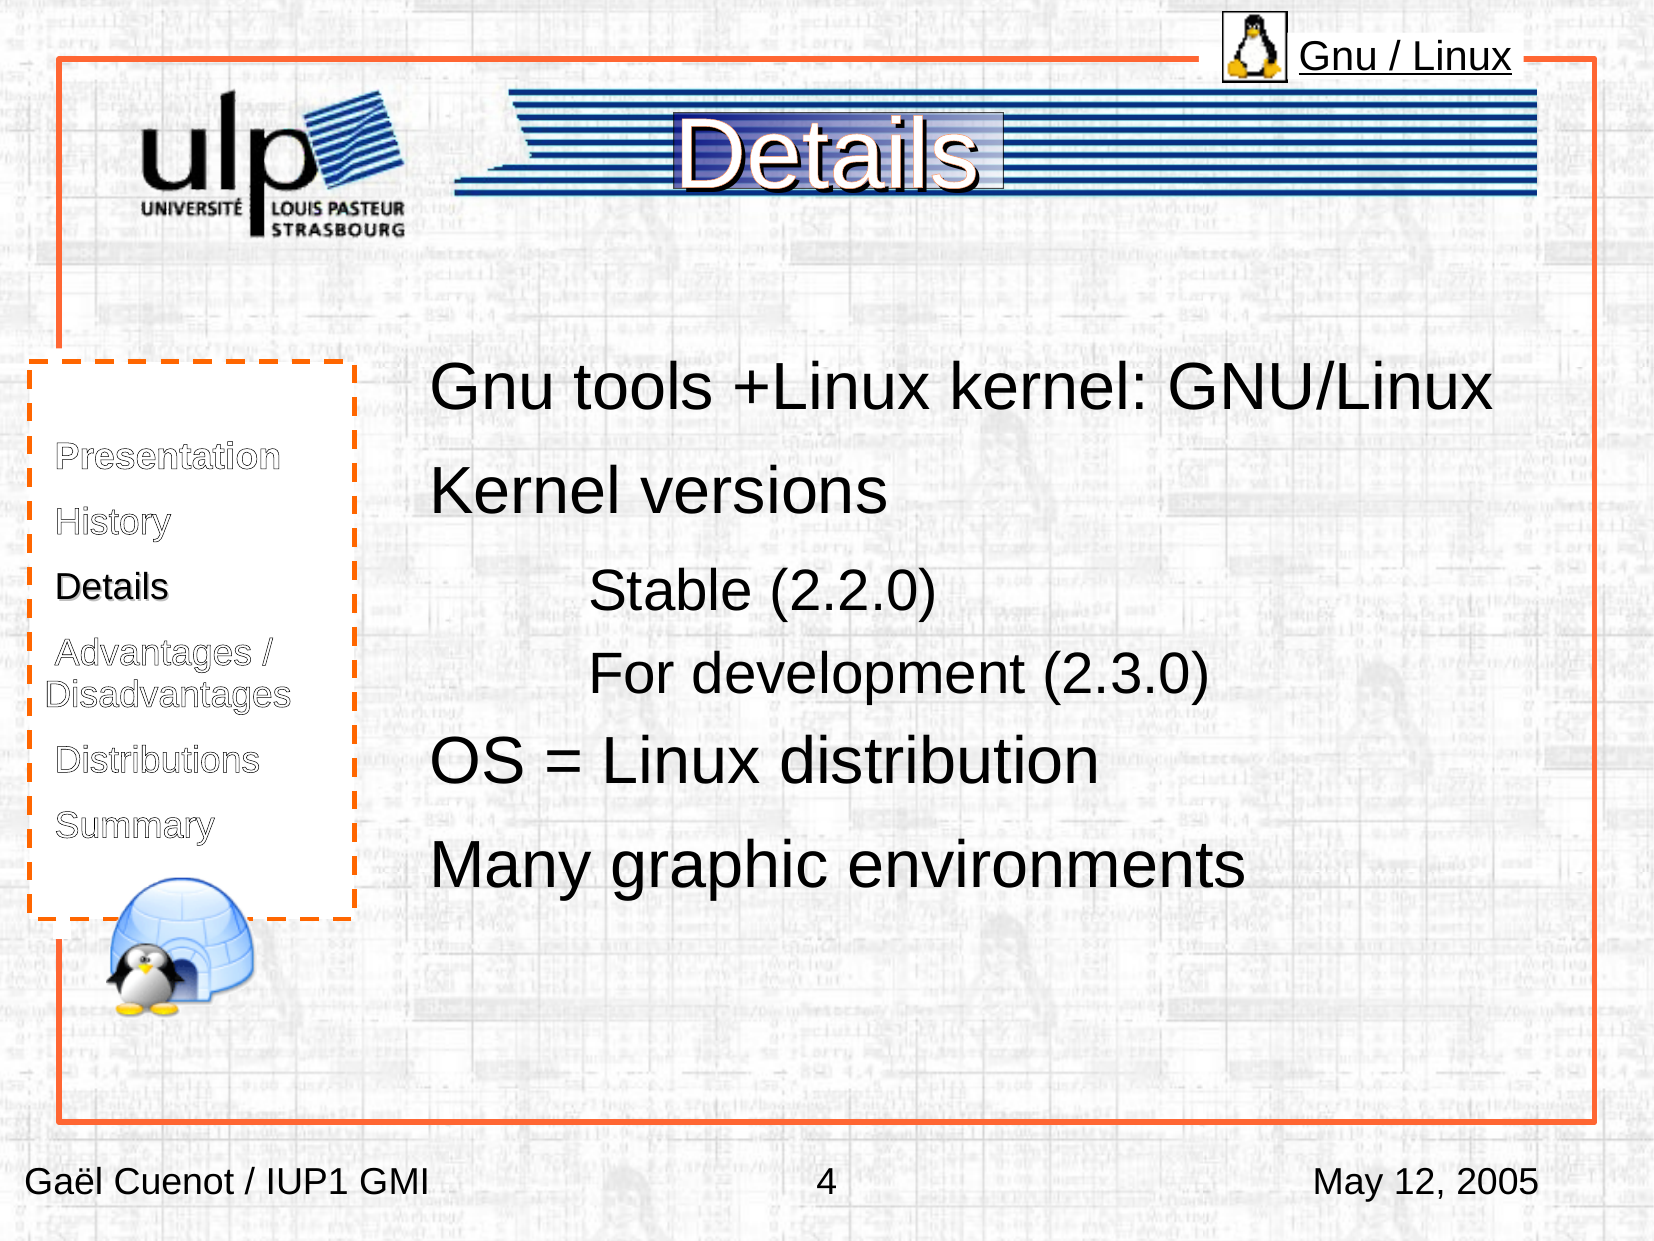

Gnu / Linux
Details
# Gnu tools +Linux kernel: GNU/Linux
 Kernel versions
Stable (2.2.0)
For development (2.3.0)
 OS = Linux distribution
 Many graphic environments
 Presentation
 History
 Details
 Advantages / Disadvantages
 Distributions
 Summary
Gaël Cuenot / IUP1 GMI
May 12, 2005